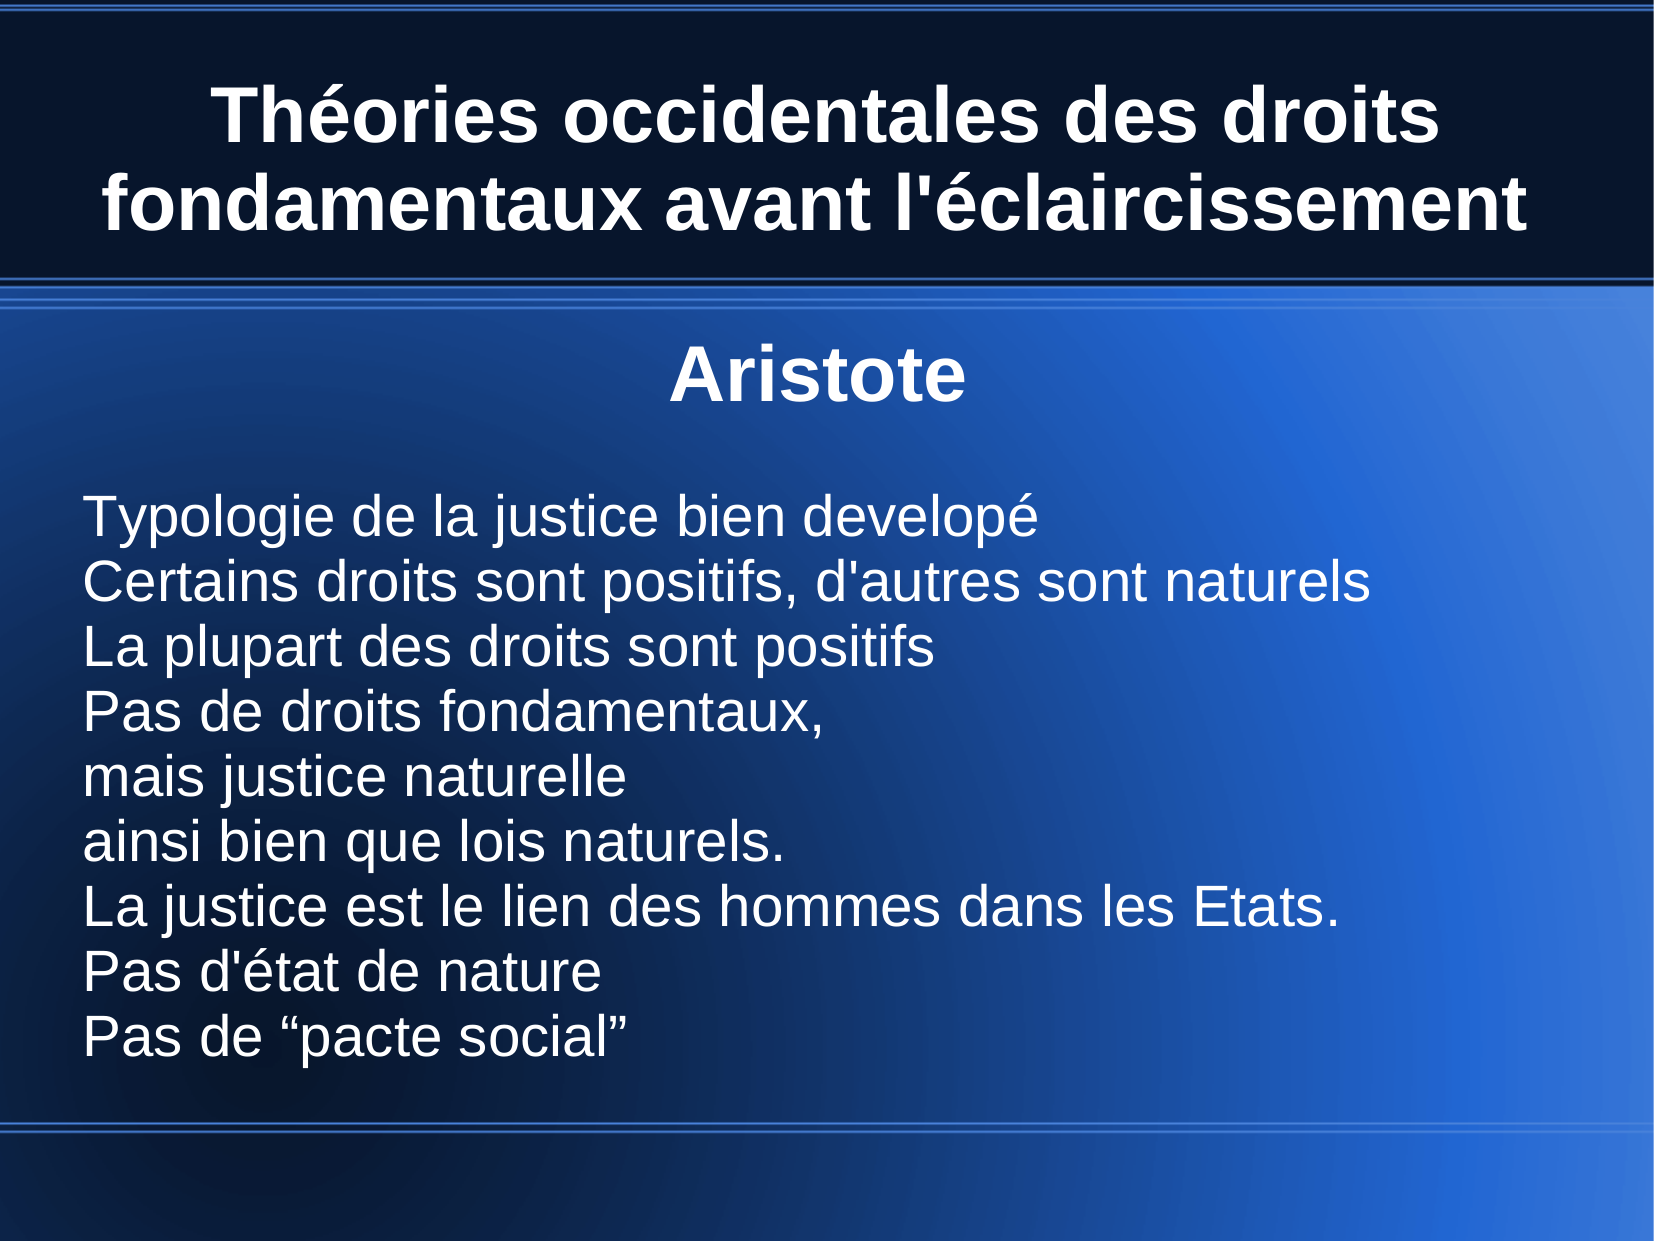

# Théories occidentales des droits fondamentaux avant l'éclaircissement
Aristote
Typologie de la justice bien developé
Certains droits sont positifs, d'autres sont naturels
La plupart des droits sont positifs
Pas de droits fondamentaux,
mais justice naturelle
ainsi bien que lois naturels.
La justice est le lien des hommes dans les Etats.
Pas d'état de nature
Pas de “pacte social”